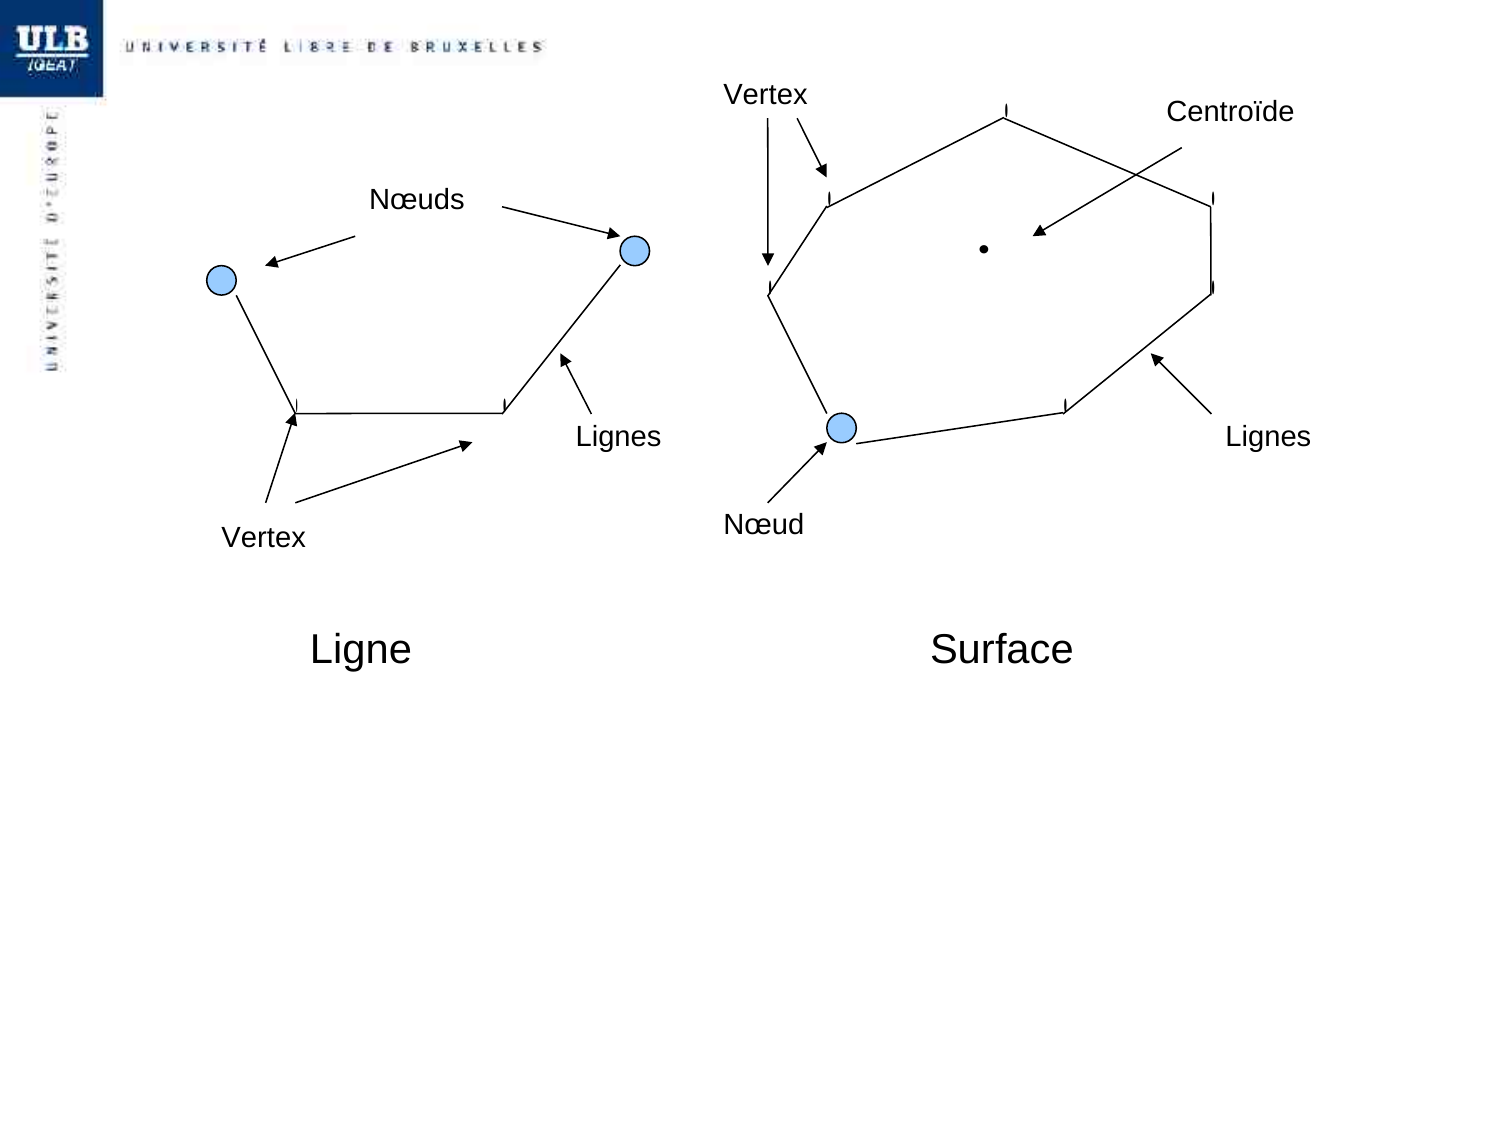

Vertex
Centroïde
Nœuds
Lignes
Lignes
Nœud
Vertex
Ligne
Surface